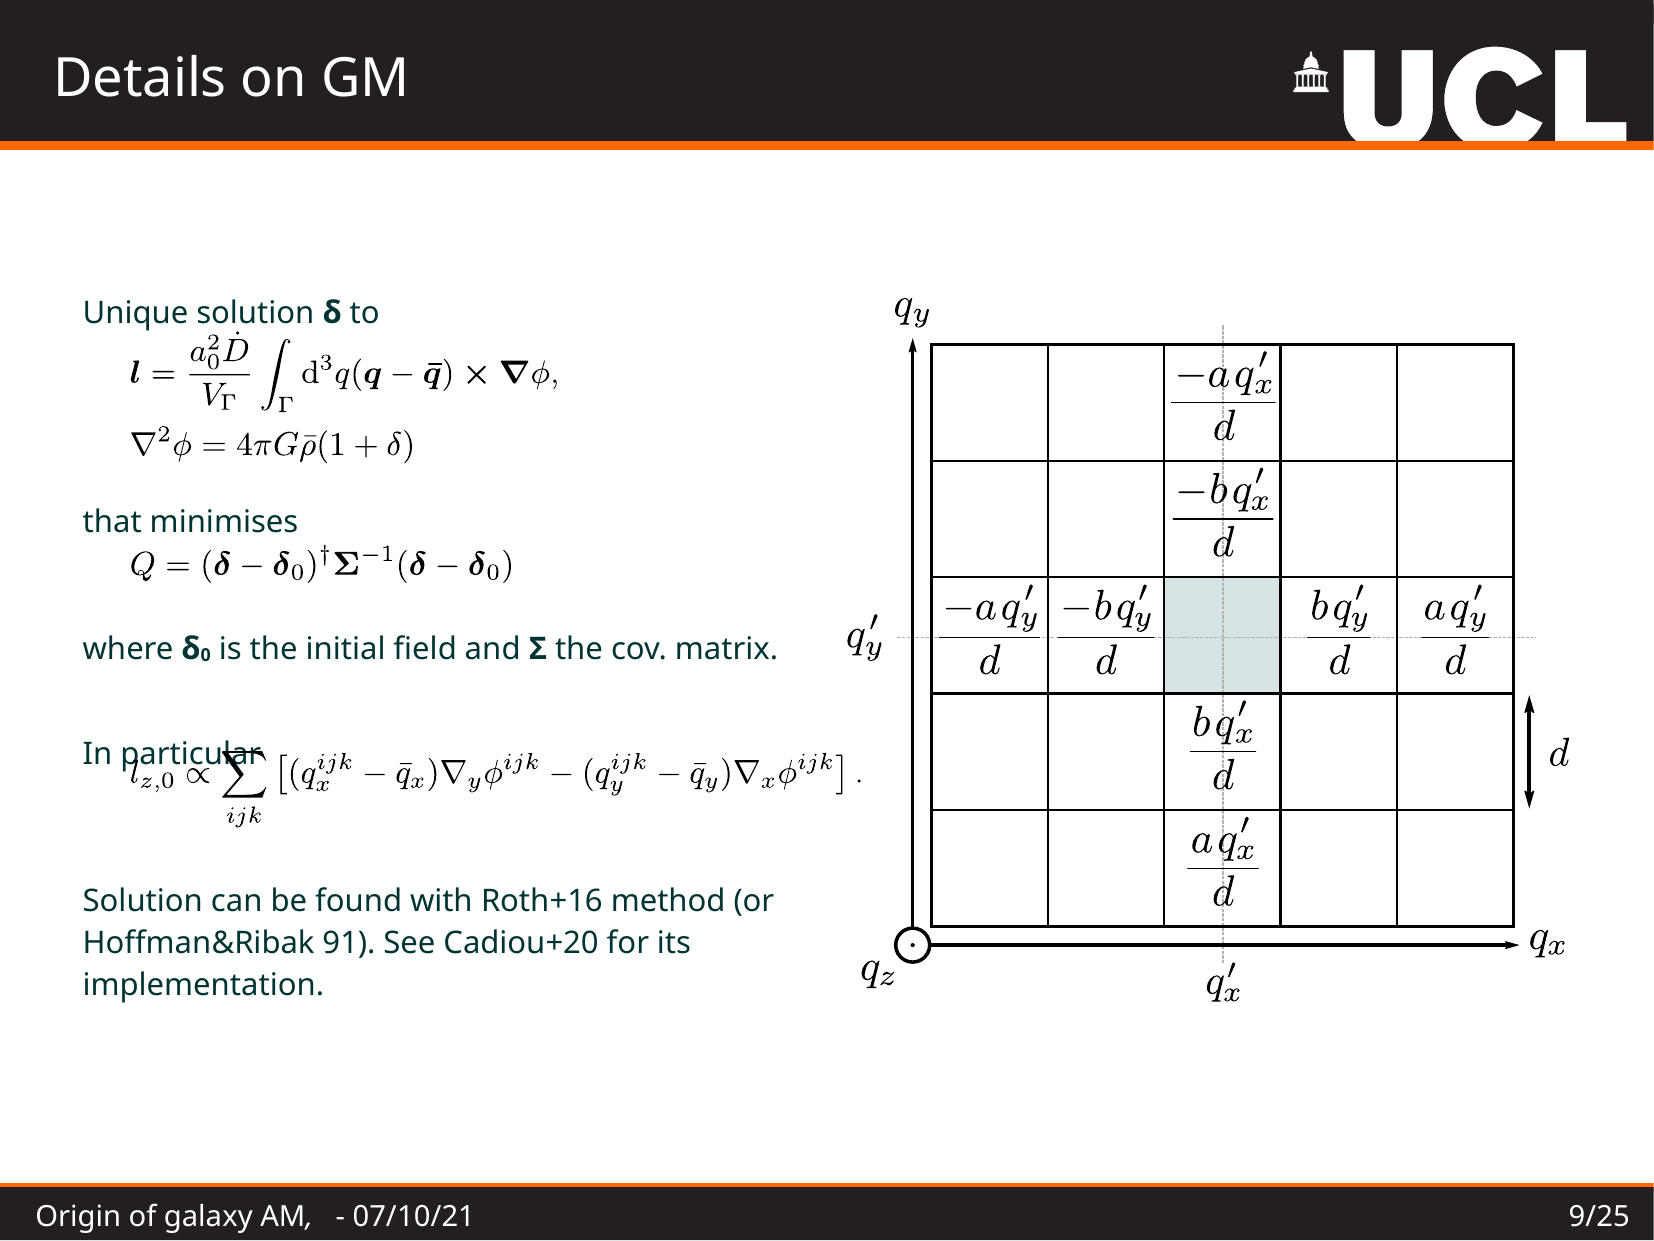

Details on GM
# Unique solution δ to
that minimises
where δ0 is the initial field and Σ the cov. matrix.
In particular
Solution can be found with Roth+16 method (or Hoffman&Ribak 91). See Cadiou+20 for its implementation.
03 September 2021
9